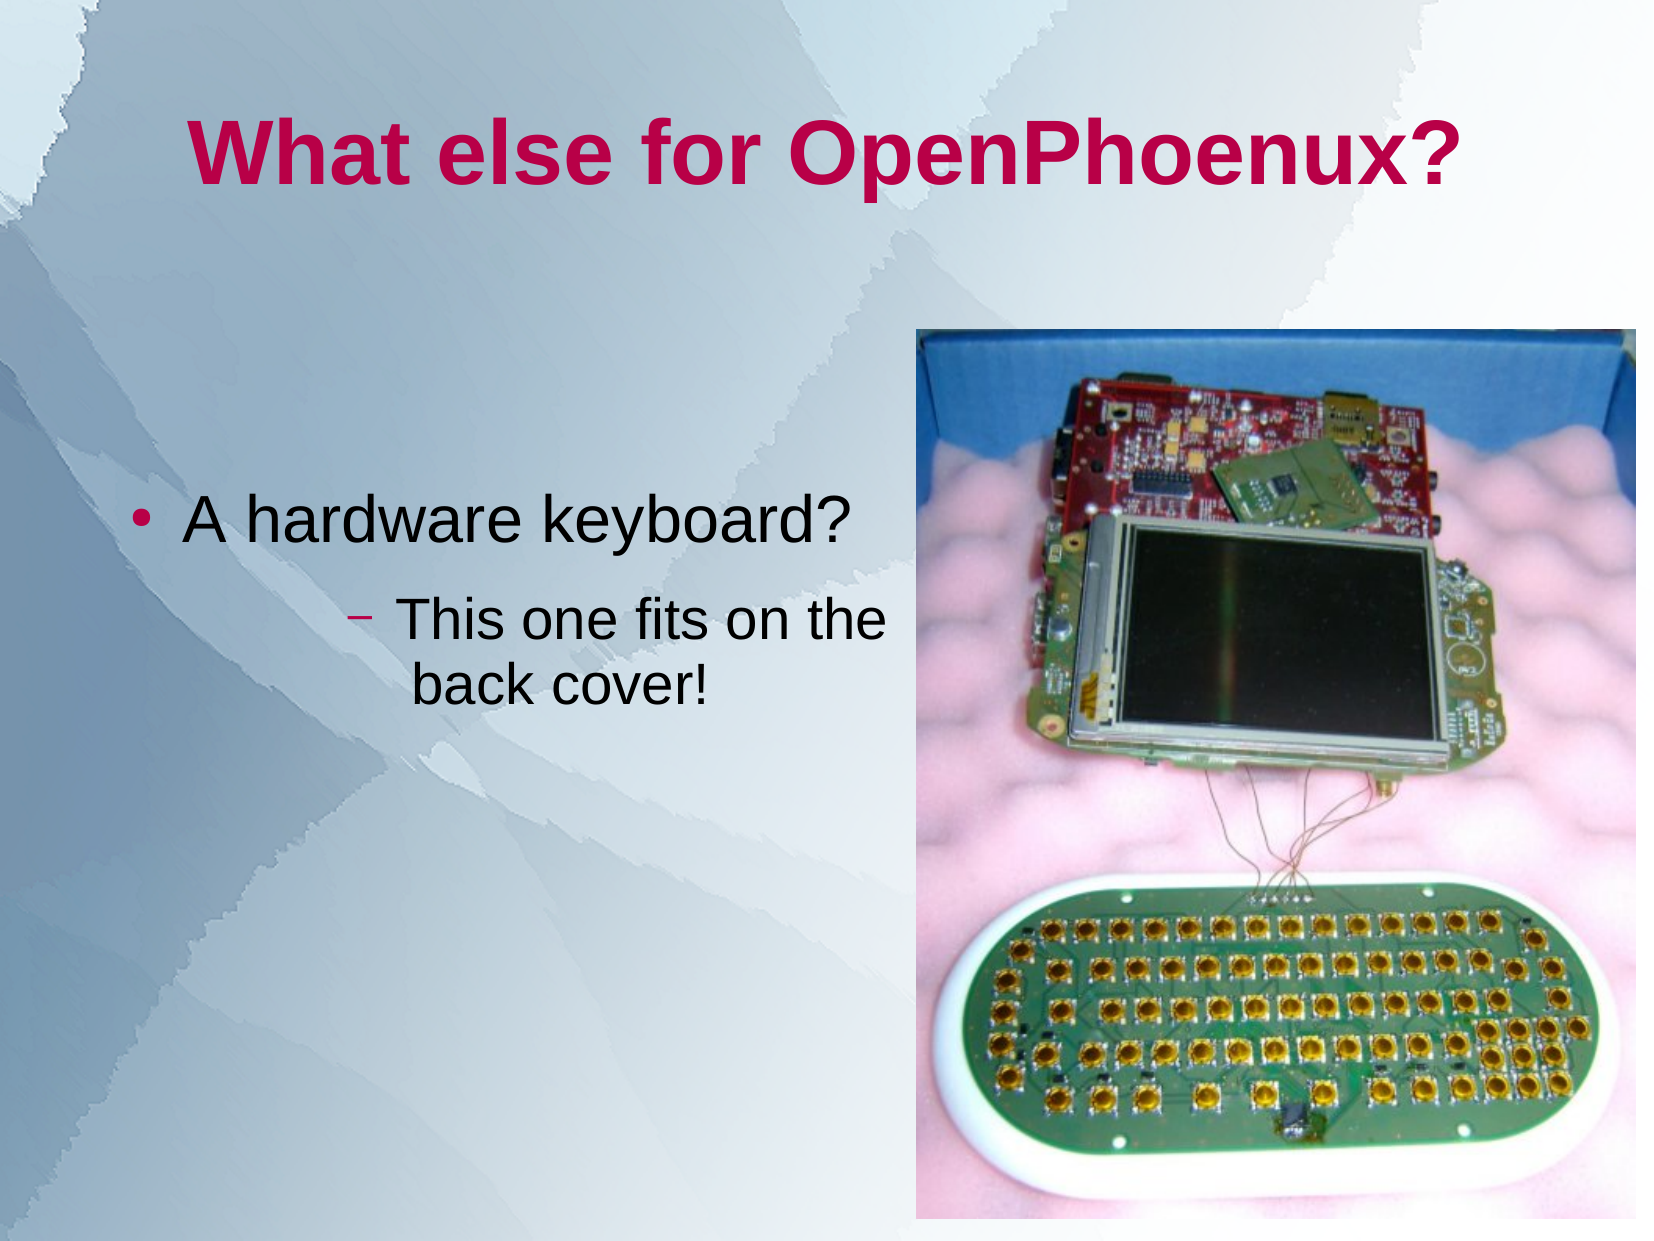

# What else for OpenPhoenux?
A hardware keyboard?
This one fits on the back cover!